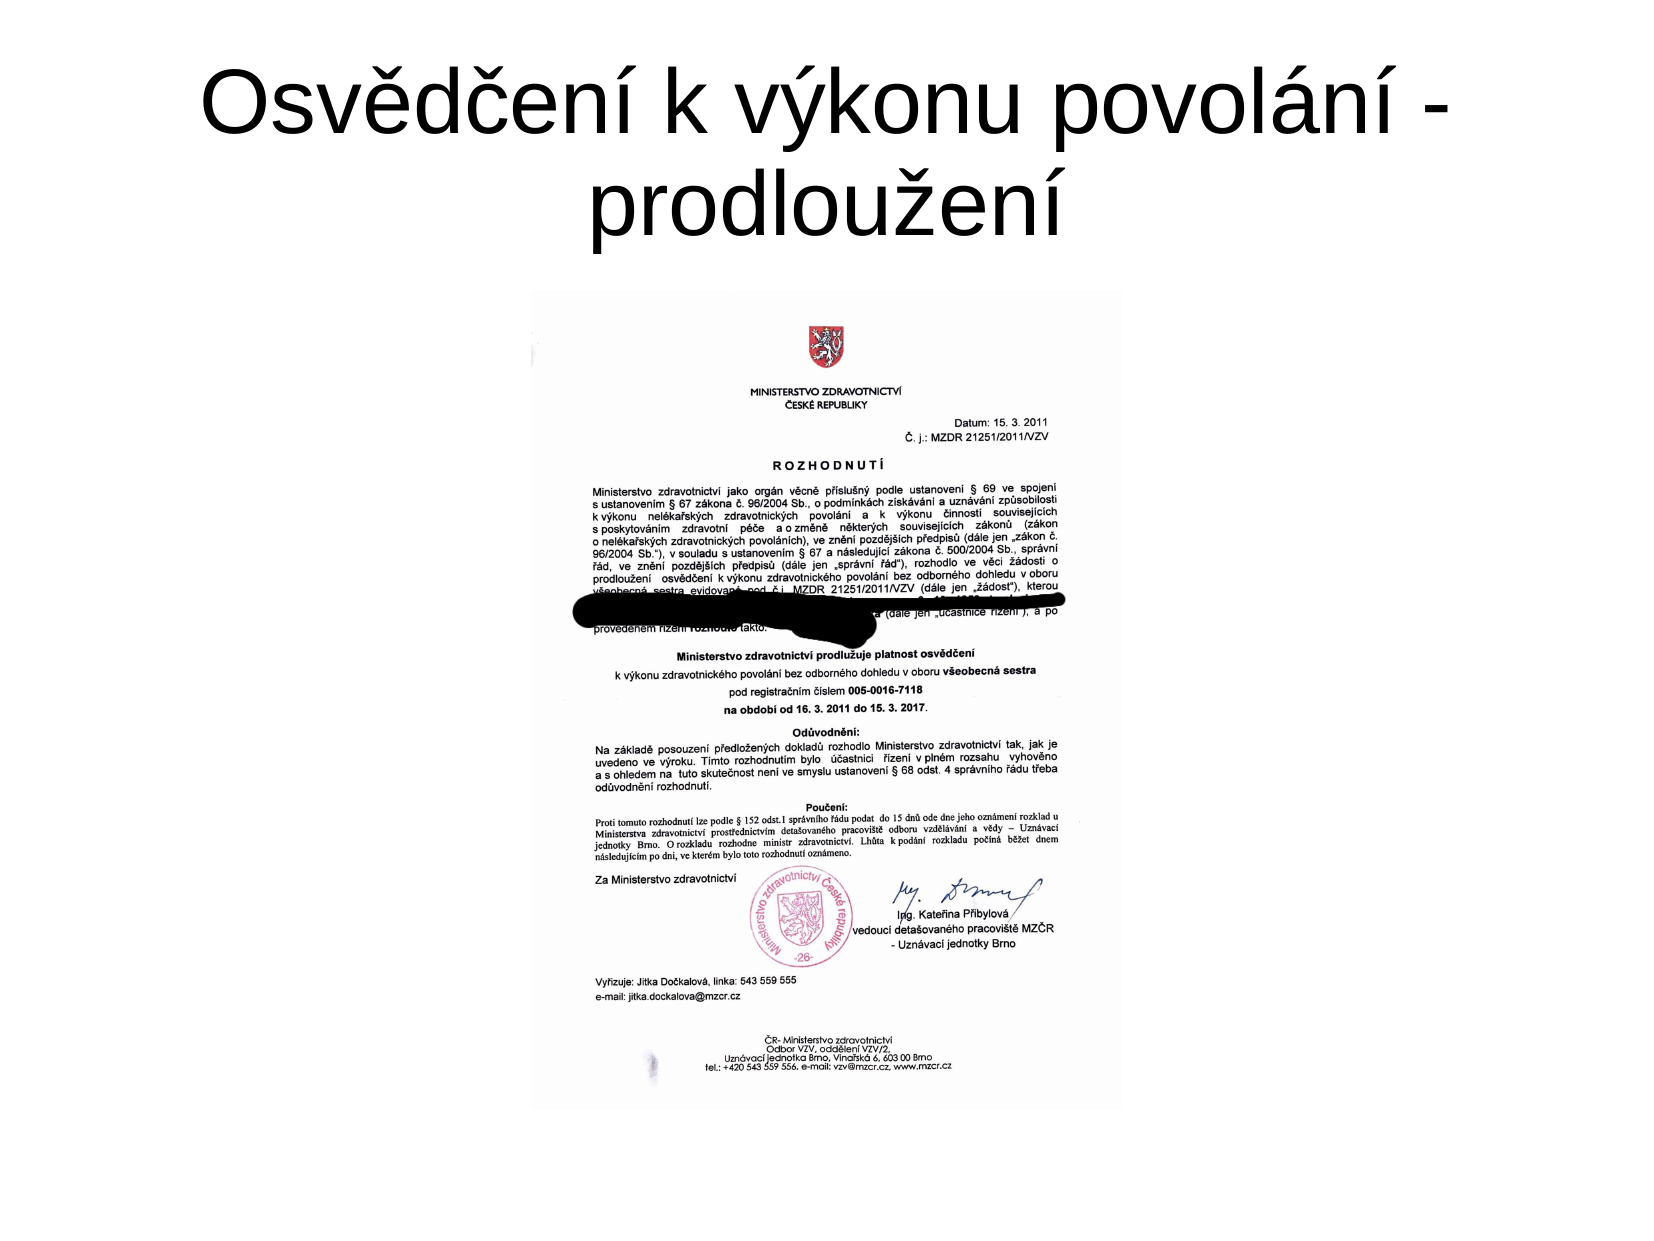

# Osvědčení k výkonu povolání - prodloužení